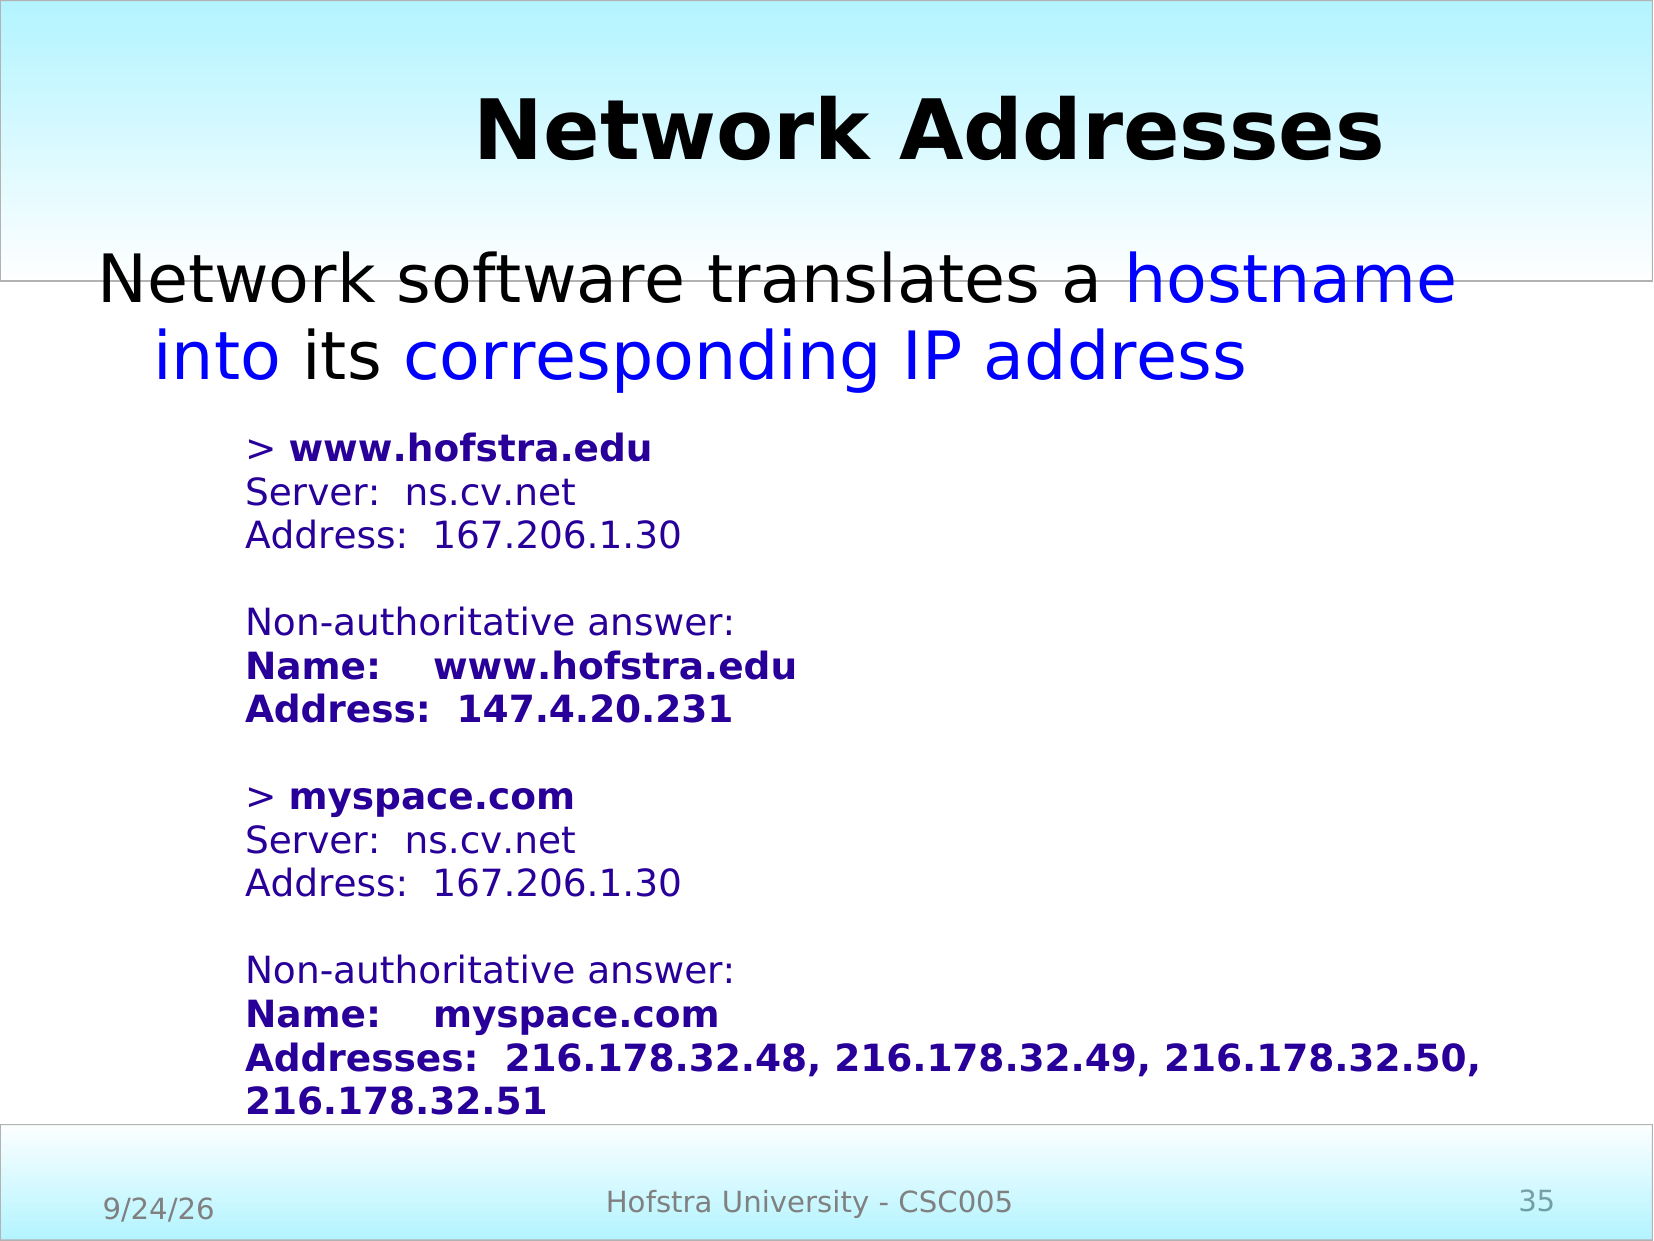

# Network Addresses
Network software translates a hostname into its corresponding IP address
> www.hofstra.edu
Server: ns.cv.net
Address: 167.206.1.30
Non-authoritative answer:
Name: www.hofstra.edu
Address: 147.4.20.231
> myspace.com
Server: ns.cv.net
Address: 167.206.1.30
Non-authoritative answer:
Name: myspace.com
Addresses: 216.178.32.48, 216.178.32.49, 216.178.32.50, 216.178.32.51
35
Hofstra University - CSC005